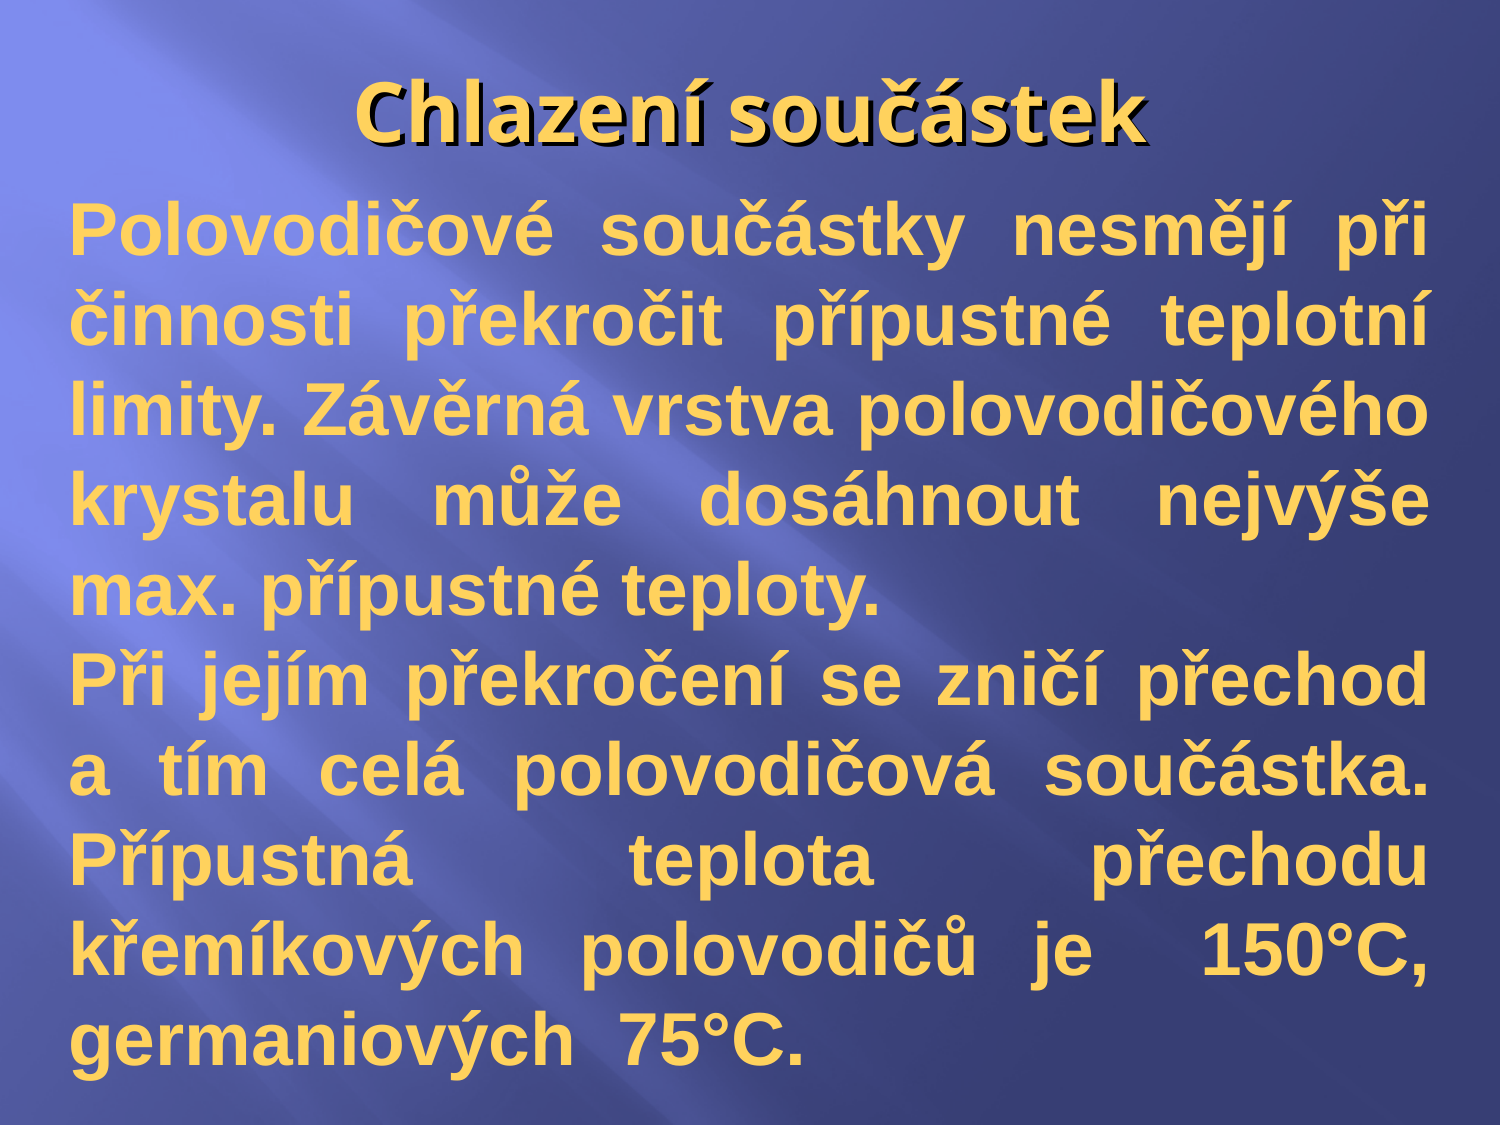

# Chlazení součástek
Polovodičové součástky nesmějí při činnosti překročit přípustné teplotní limity. Závěrná vrstva polovodičového krystalu může dosáhnout nejvýše max. přípustné teploty.
Při jejím překročení se zničí přechod a tím celá polovodičová součástka. Přípustná teplota přechodu křemíkových polovodičů je 150°C, germaniových 75°C.